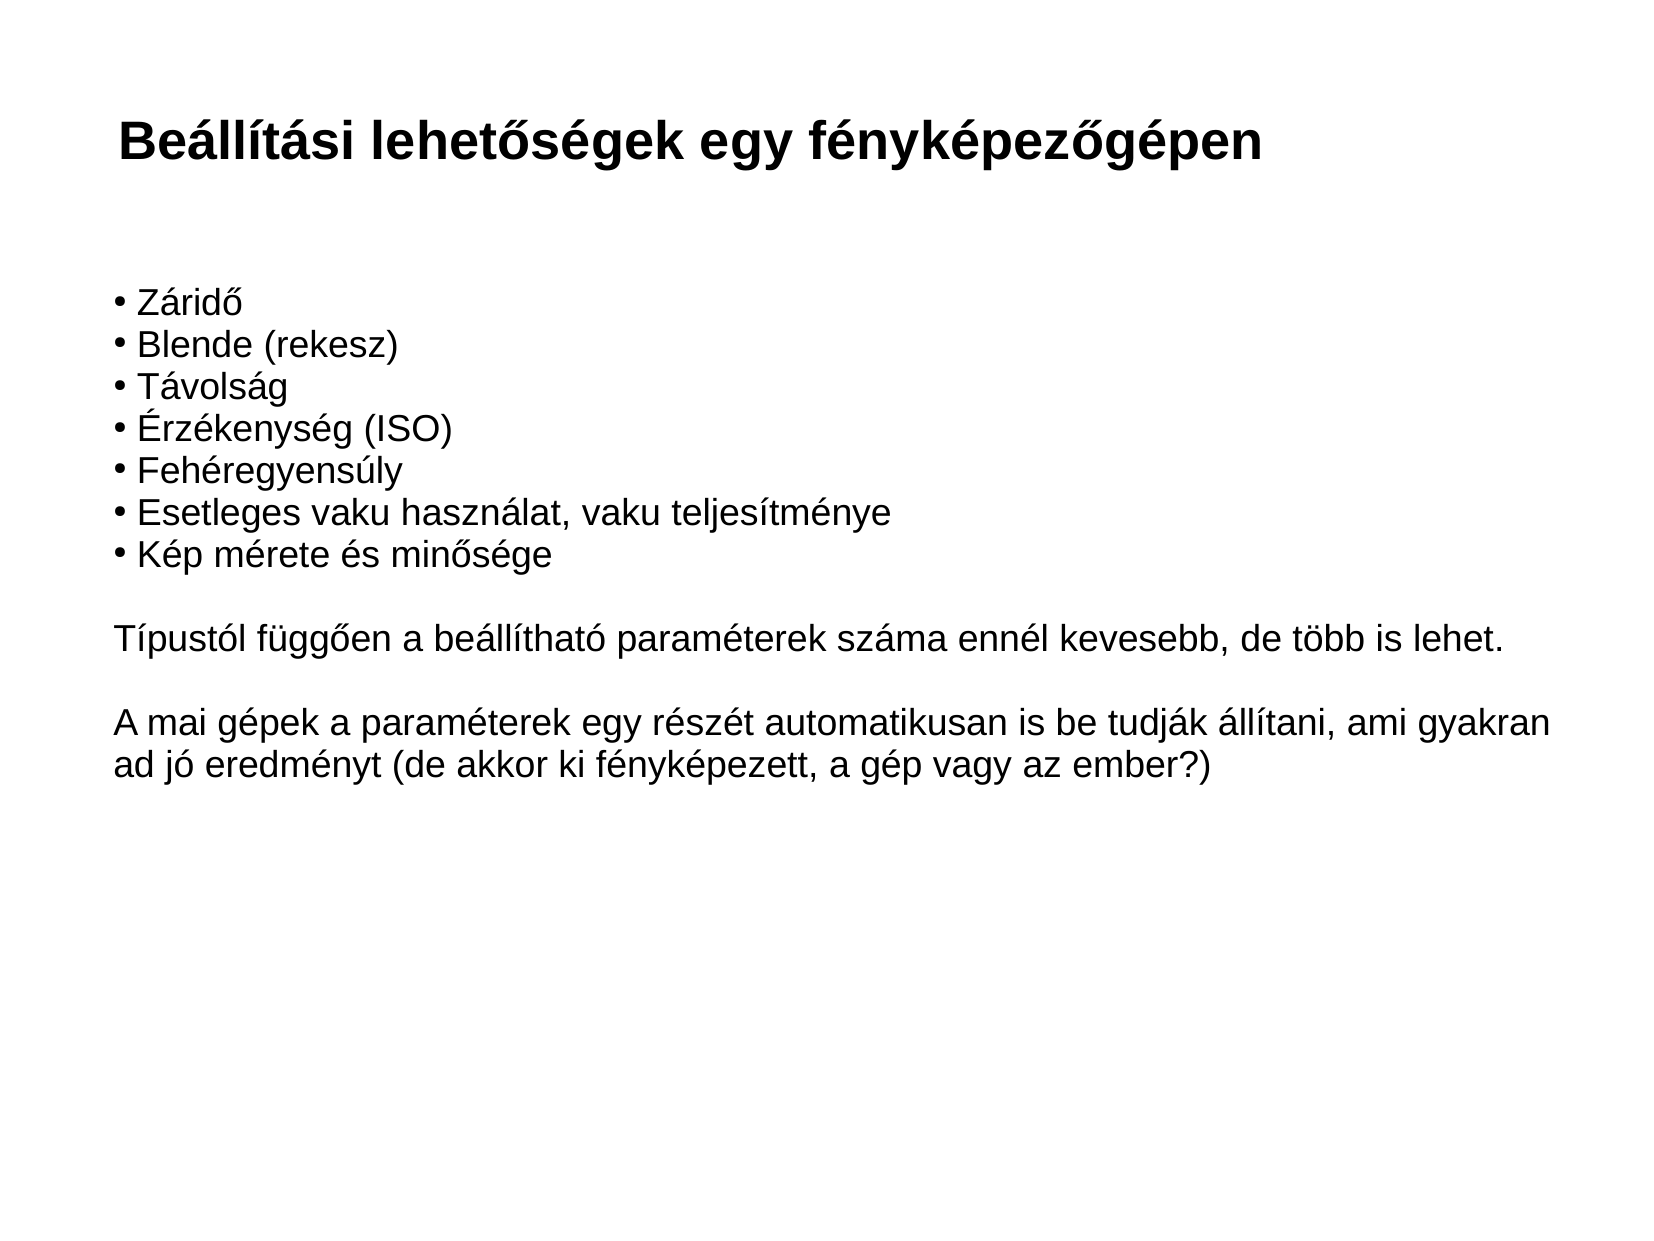

Beállítási lehetőségek egy fényképezőgépen
 Záridő
 Blende (rekesz)
 Távolság
 Érzékenység (ISO)
 Fehéregyensúly
 Esetleges vaku használat, vaku teljesítménye
 Kép mérete és minősége
Típustól függően a beállítható paraméterek száma ennél kevesebb, de több is lehet.
A mai gépek a paraméterek egy részét automatikusan is be tudják állítani, ami gyakran
ad jó eredményt (de akkor ki fényképezett, a gép vagy az ember?)